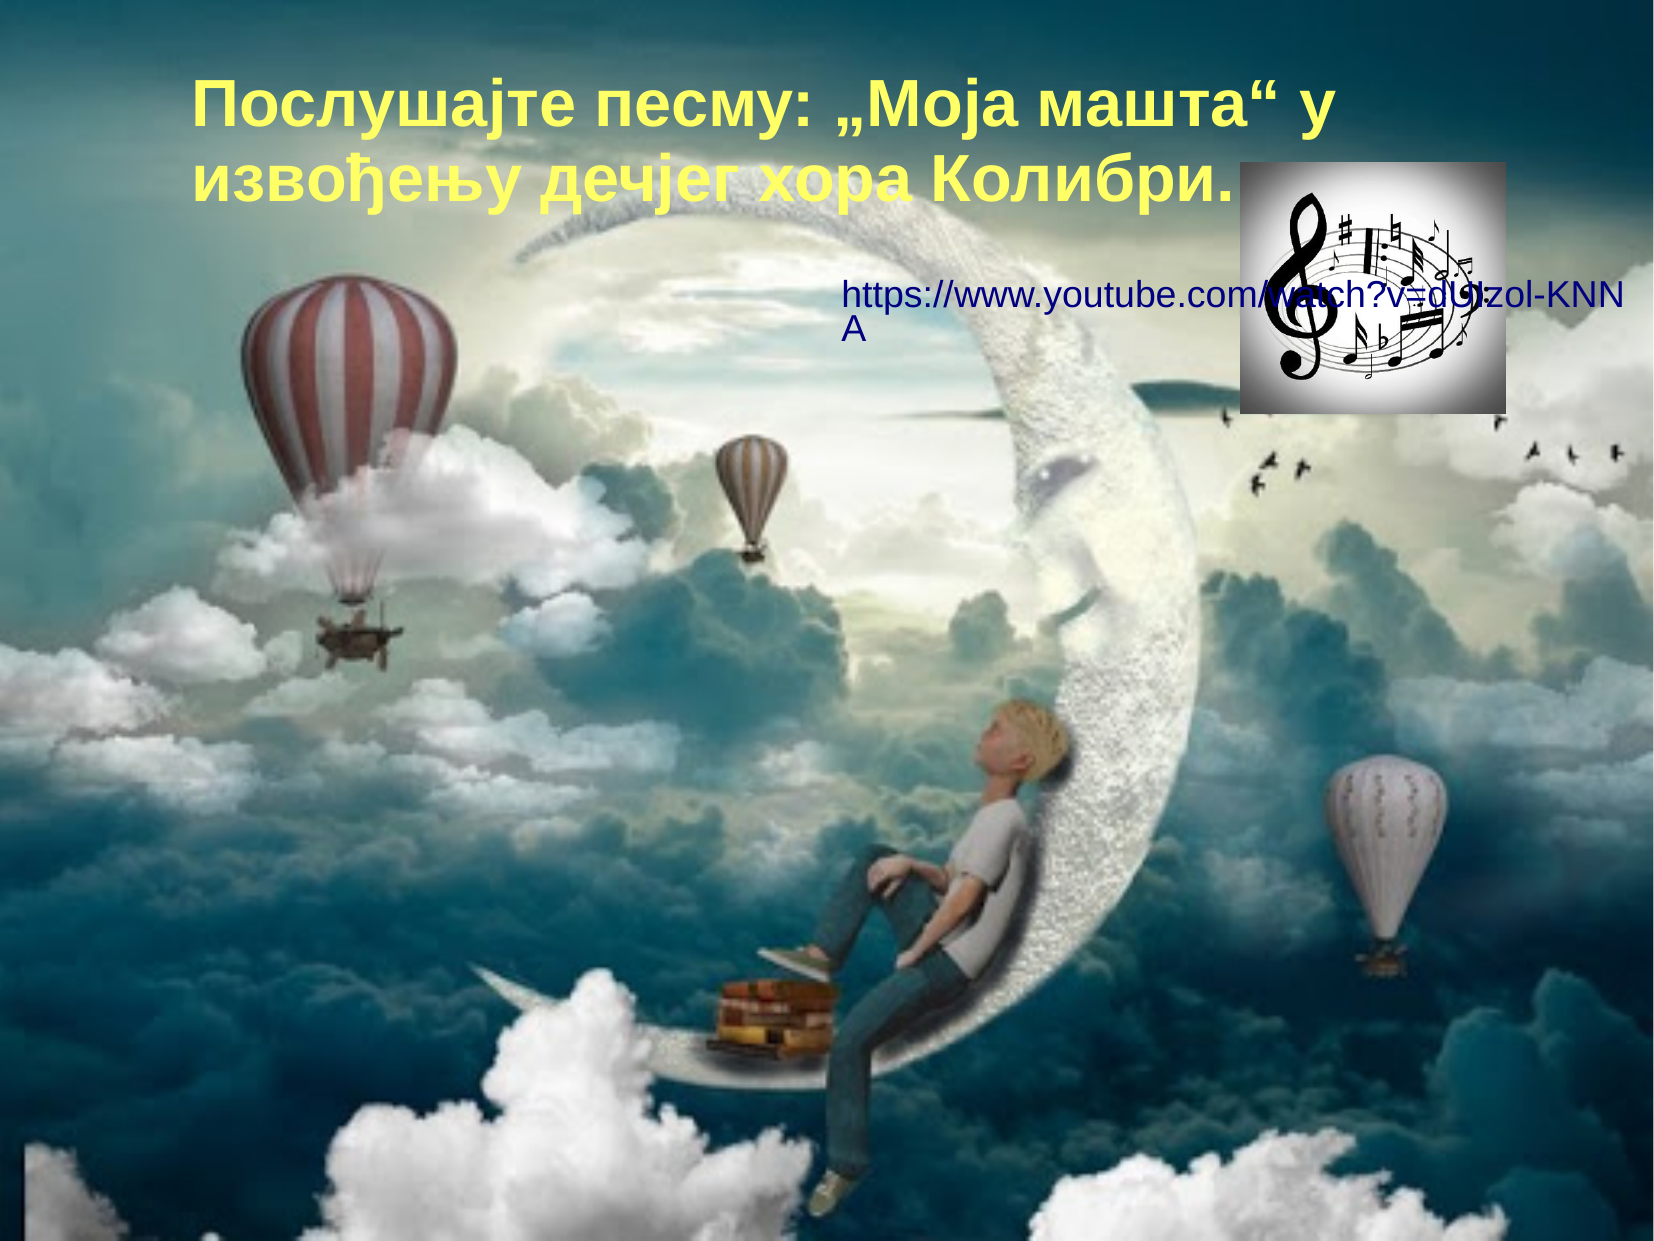

Послушајте песму: „Моја машта“ у извођењу дечјег хора Колибри.
https://www.youtube.com/watch?v=dUIzol-KNNA